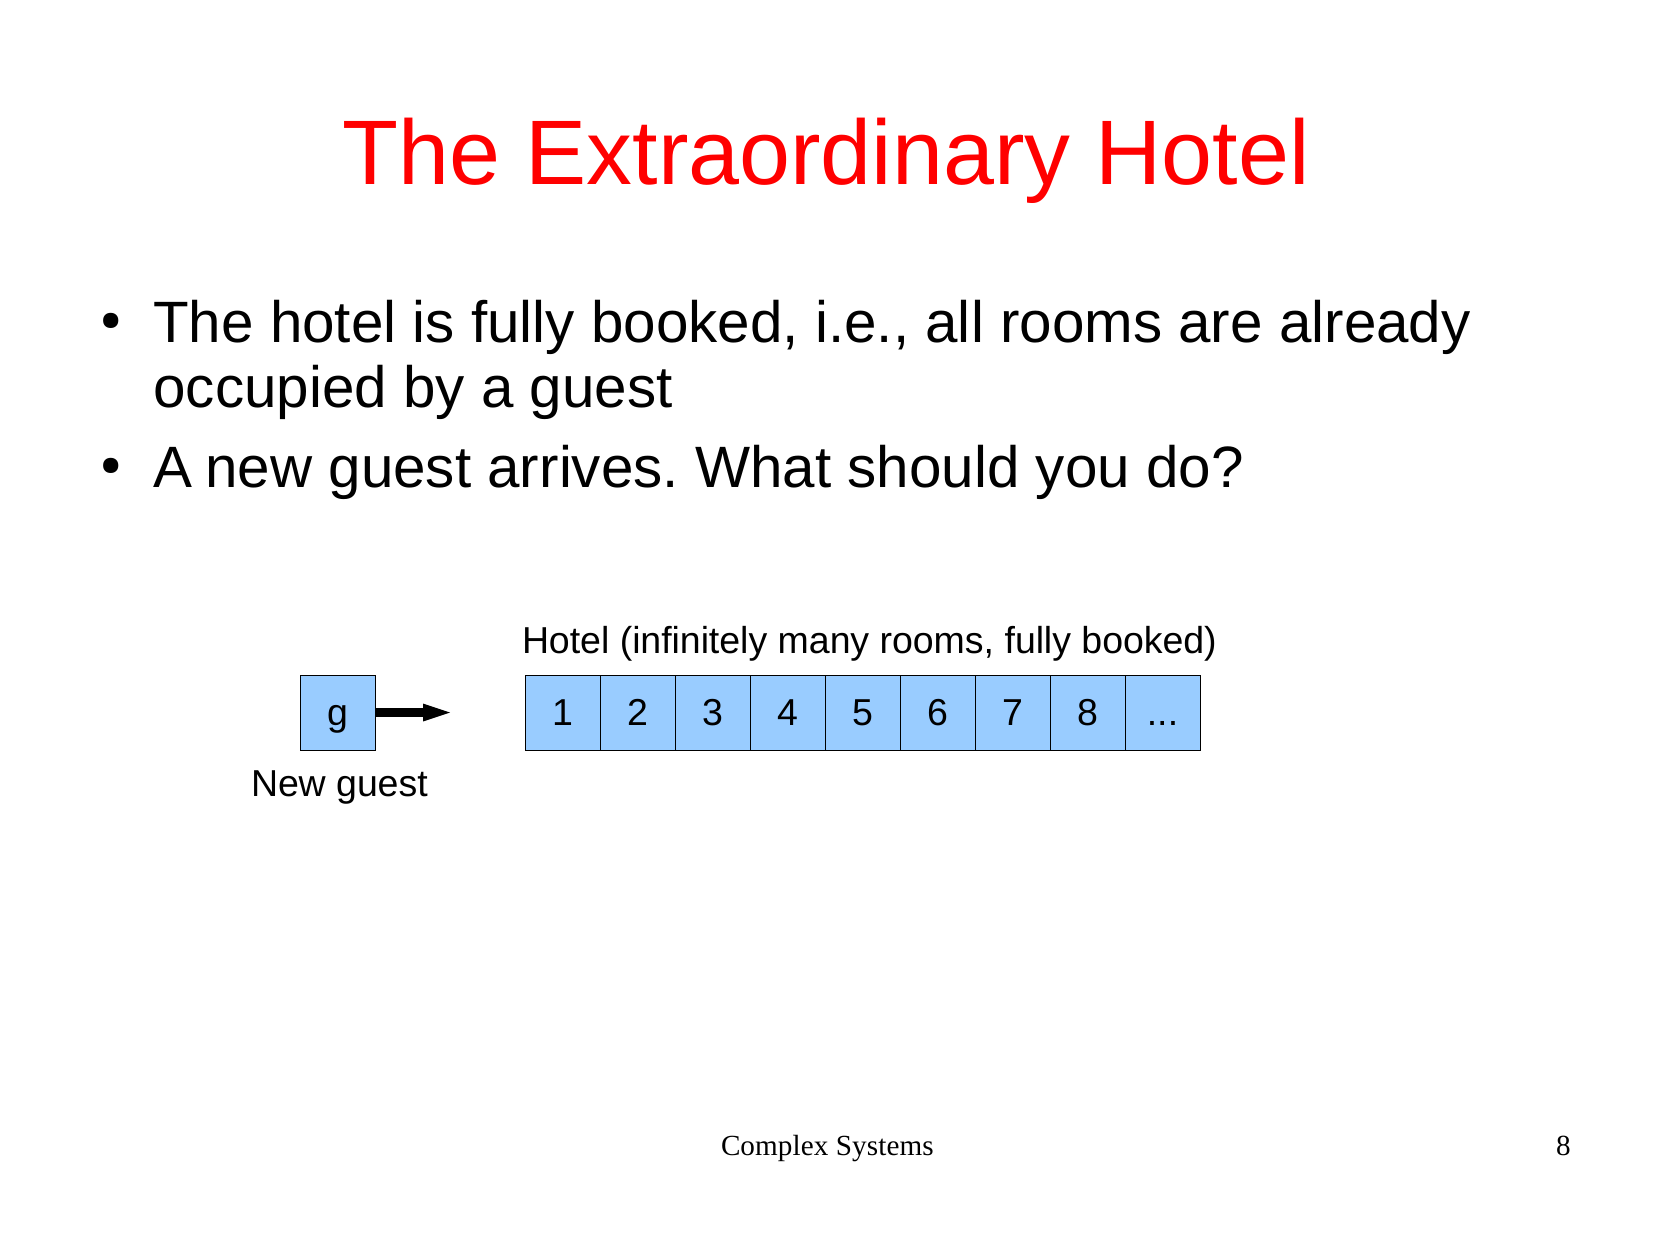

# The Extraordinary Hotel
The hotel is fully booked, i.e., all rooms are already occupied by a guest
A new guest arrives. What should you do?
Hotel (infinitely many rooms, fully booked)
g
1
2
3
4
5
6
7
8
...
New guest
Complex Systems
8